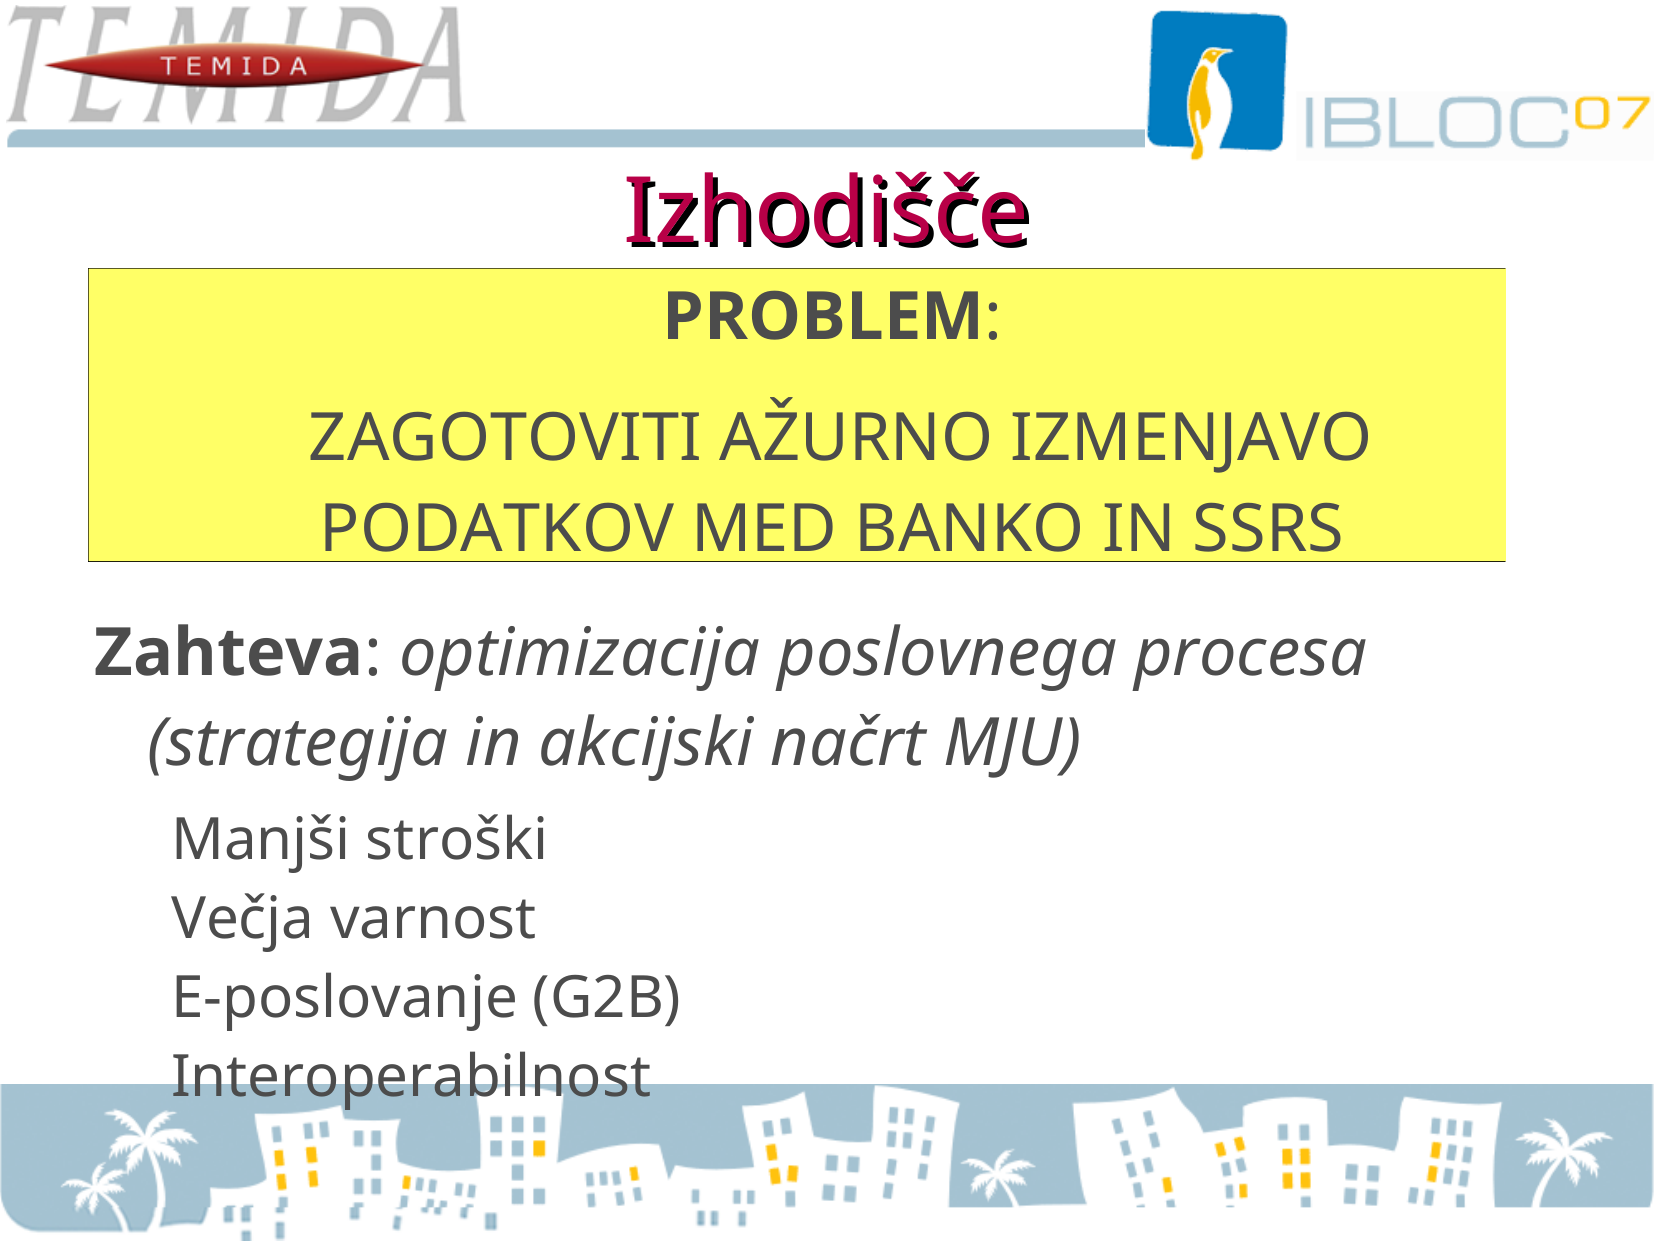

# Izhodišče
PROBLEM:
 ZAGOTOVITI AŽURNO IZMENJAVO PODATKOV MED BANKO IN SSRS
SSRS
Banka
e-mail: [podatki o uvozu, protokolne datoteke, višine premij,...]
e-mail: [podatki o višinah vplčanih premij,....]
Zahteva: optimizacija poslovnega procesa (strategija in akcijski načrt MJU)
Manjši stroški
Večja varnost
E-poslovanje (G2B)
Interoperabilnost